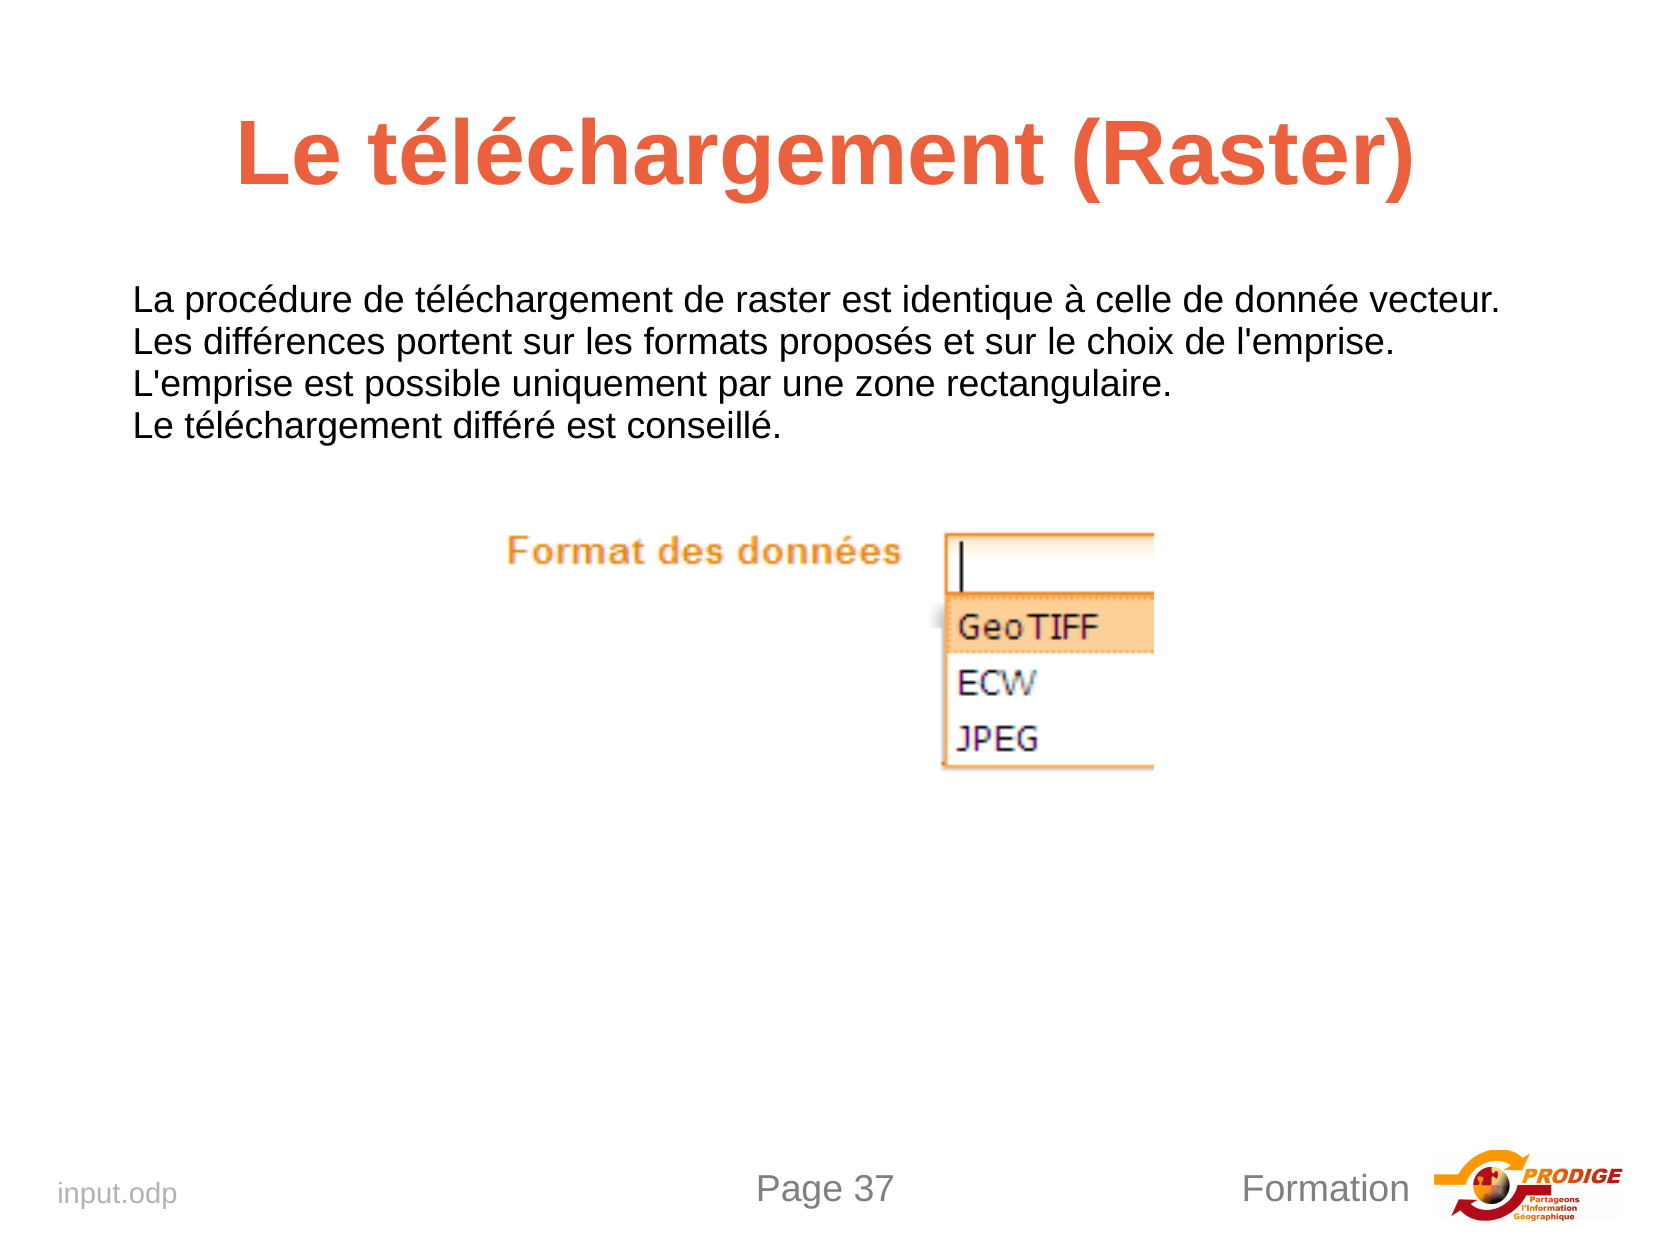

# Le téléchargement (Raster)
La procédure de téléchargement de raster est identique à celle de donnée vecteur.
Les différences portent sur les formats proposés et sur le choix de l'emprise.
L'emprise est possible uniquement par une zone rectangulaire.
Le téléchargement différé est conseillé.